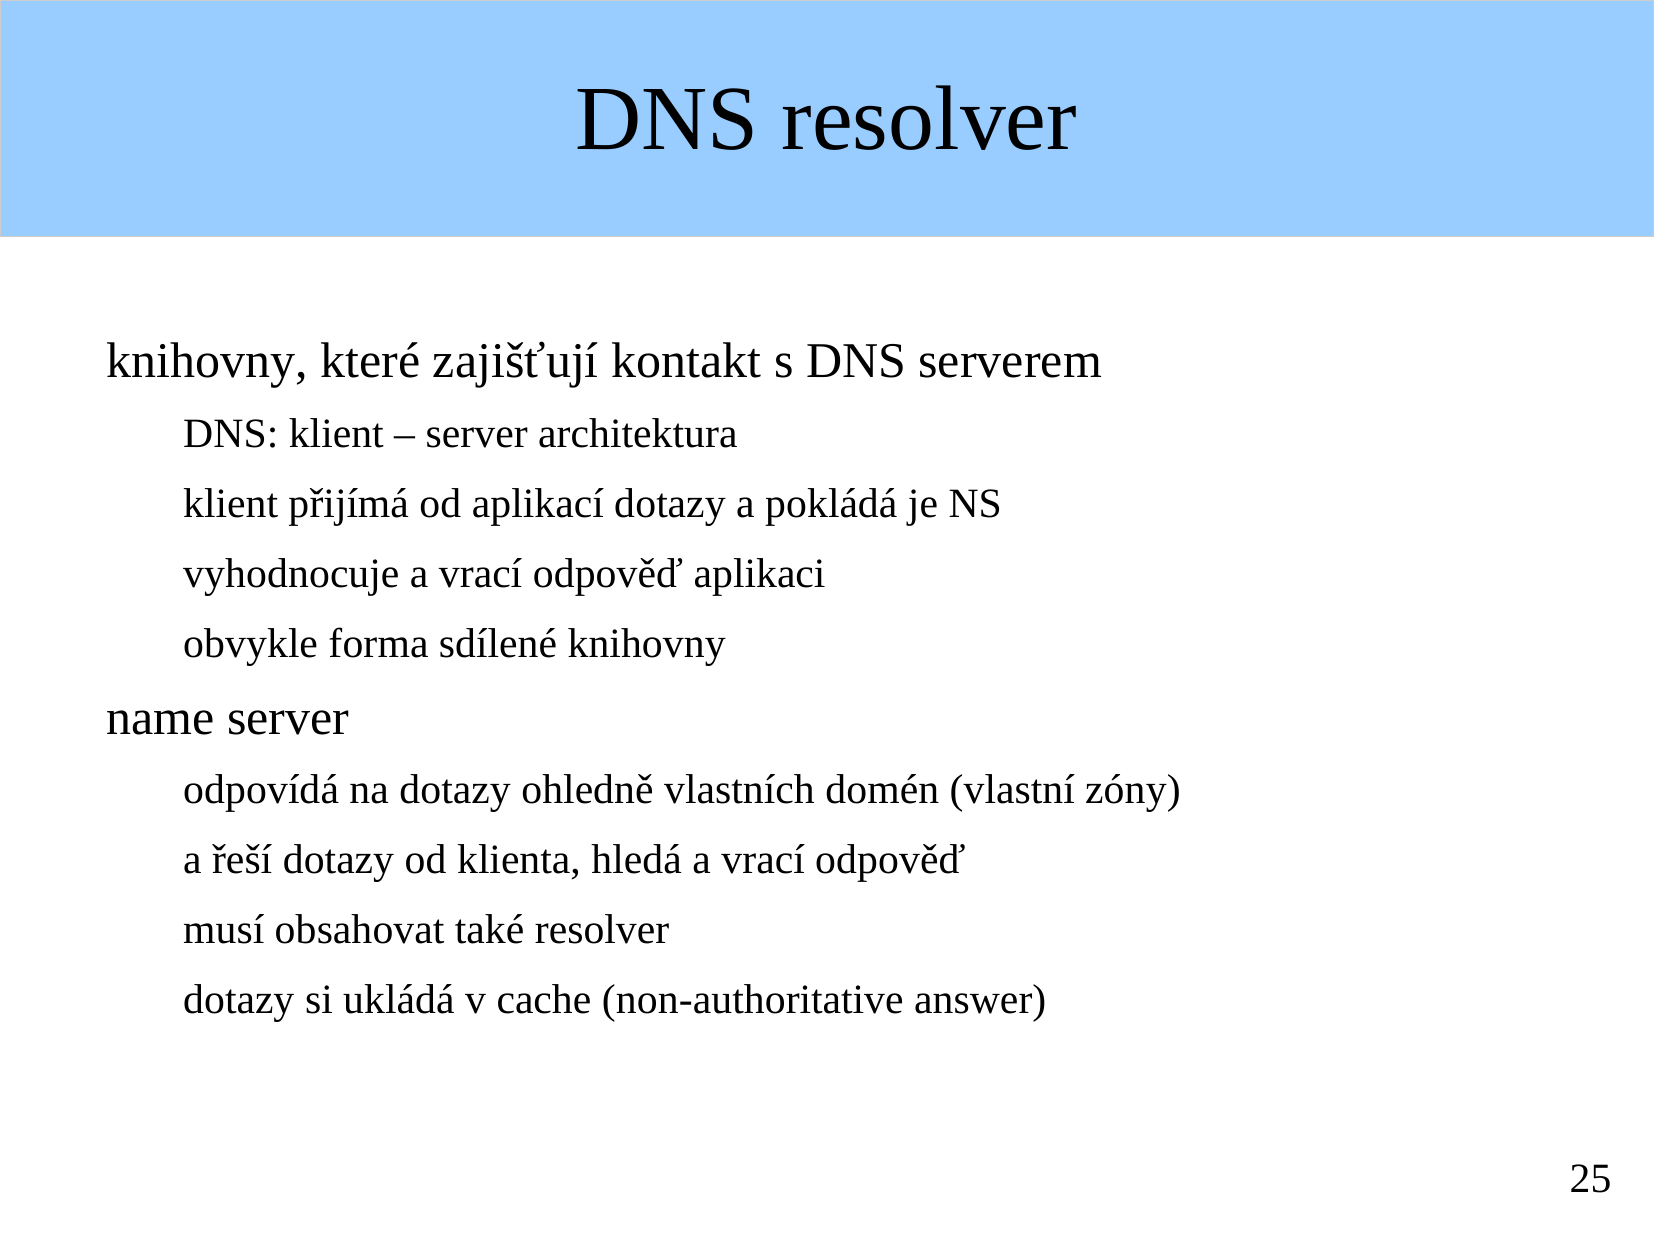

# DNS resolver
knihovny, které zajišťují kontakt s DNS serverem
DNS: klient – server architektura
klient přijímá od aplikací dotazy a pokládá je NS
vyhodnocuje a vrací odpověď aplikaci
obvykle forma sdílené knihovny
name server
odpovídá na dotazy ohledně vlastních domén (vlastní zóny)
a řeší dotazy od klienta, hledá a vrací odpověď
musí obsahovat také resolver
dotazy si ukládá v cache (non-authoritative answer)